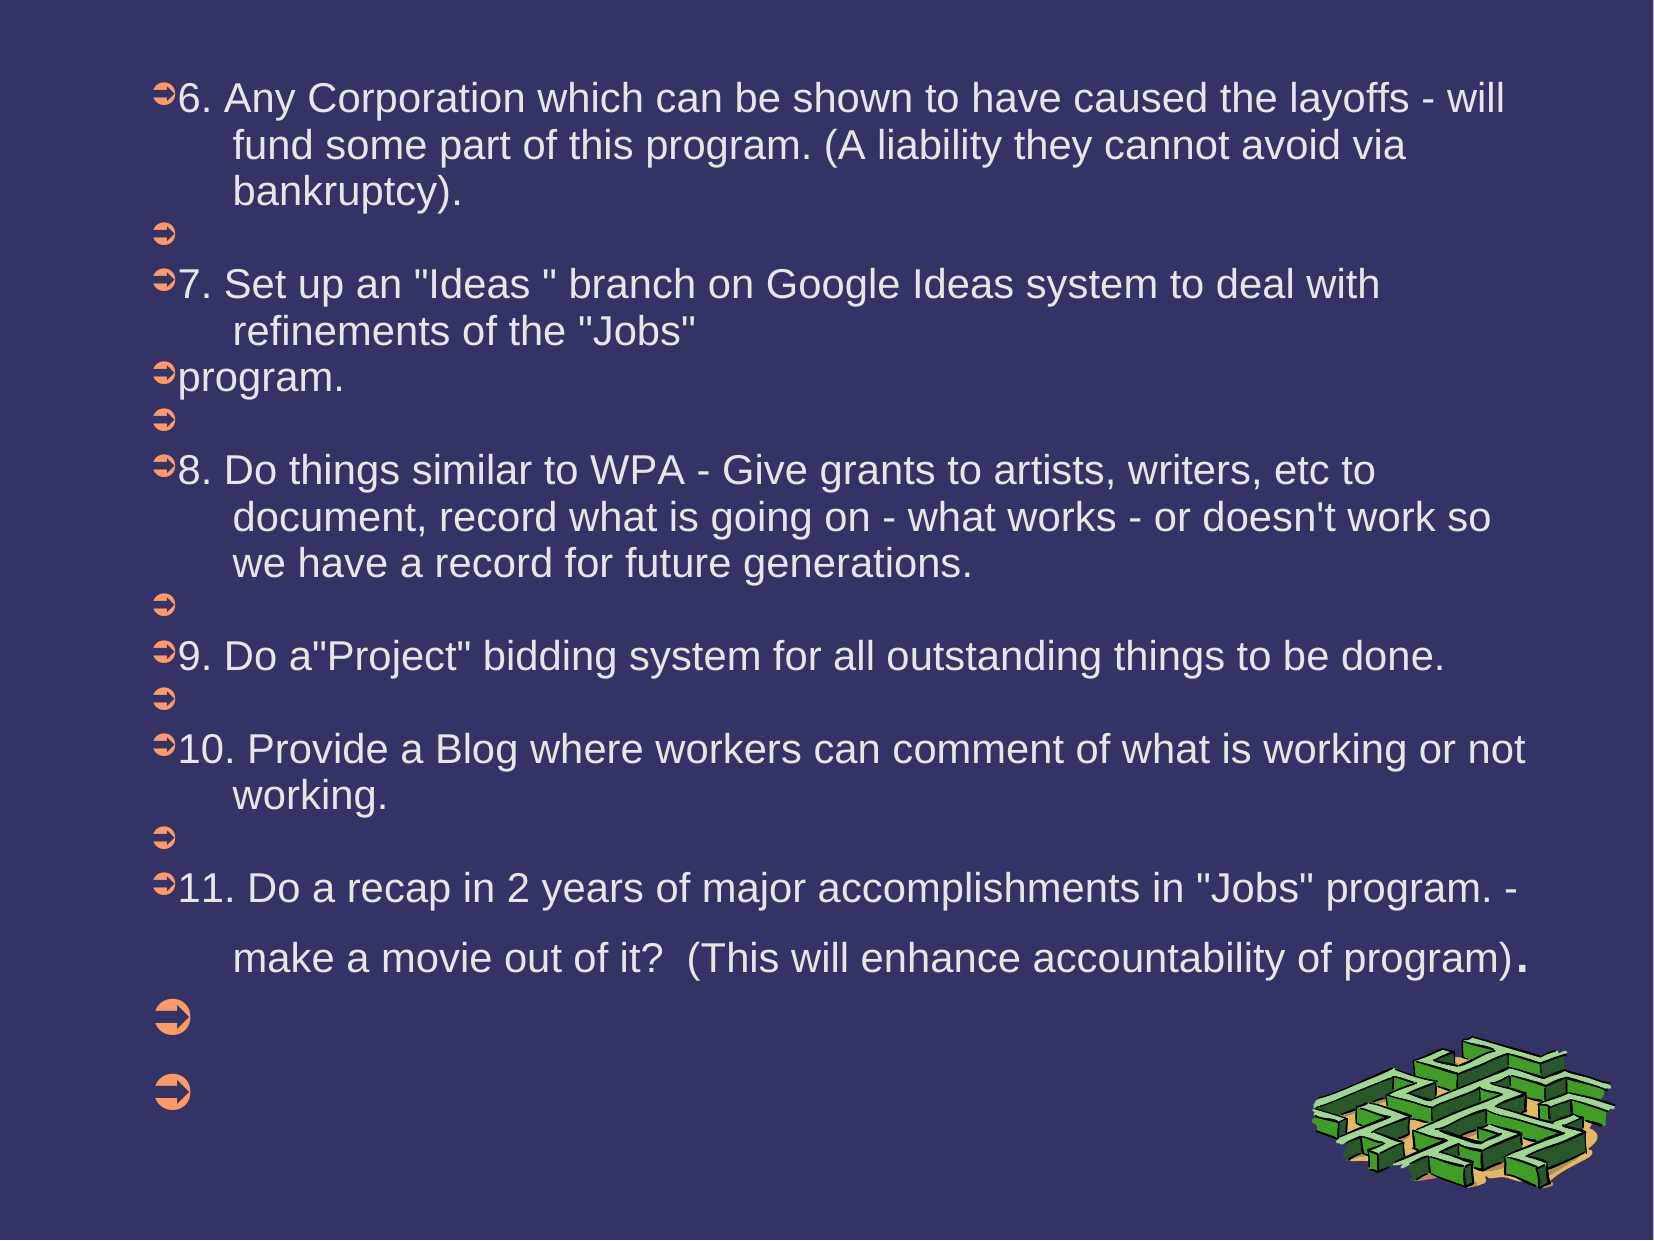

#
6. Any Corporation which can be shown to have caused the layoffs - will fund some part of this program. (A liability they cannot avoid via bankruptcy).
7. Set up an "Ideas " branch on Google Ideas system to deal with refinements of the "Jobs"
program.
8. Do things similar to WPA - Give grants to artists, writers, etc to document, record what is going on - what works - or doesn't work so we have a record for future generations.
9. Do a"Project" bidding system for all outstanding things to be done.
10. Provide a Blog where workers can comment of what is working or not working.
11. Do a recap in 2 years of major accomplishments in "Jobs" program. - make a movie out of it? (This will enhance accountability of program).